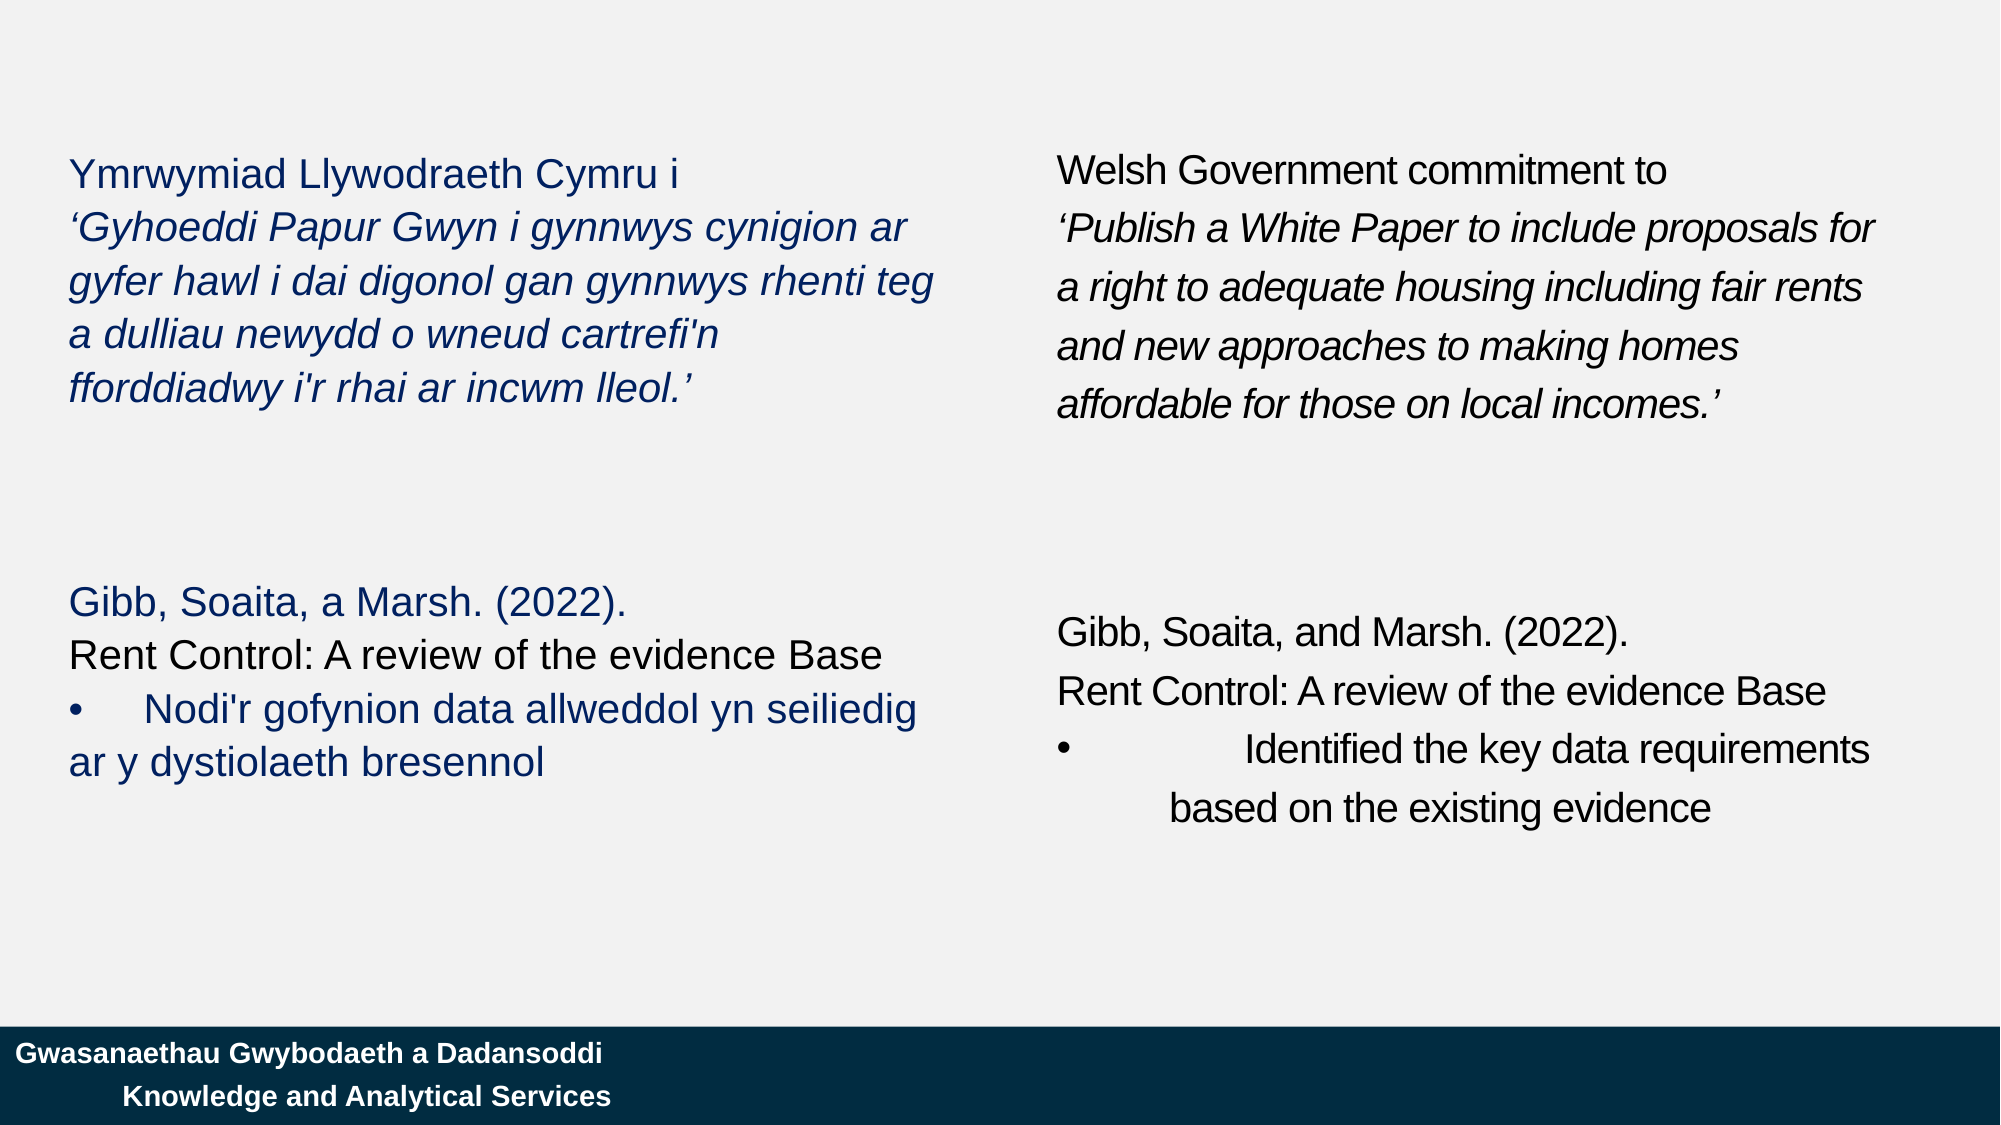

Welsh Government commitment to
‘Publish a White Paper to include proposals for a right to adequate housing including fair rents and new approaches to making homes affordable for those on local incomes.’
Gibb, Soaita, and Marsh. (2022).
Rent Control: A review of the evidence Base
	Identified the key data requirements based on the existing evidence
Ymrwymiad Llywodraeth Cymru i
‘Gyhoeddi Papur Gwyn i gynnwys cynigion ar gyfer hawl i dai digonol gan gynnwys rhenti teg a dulliau newydd o wneud cartrefi'n fforddiadwy i'r rhai ar incwm lleol.’
Gibb, Soaita, a Marsh. (2022).
Rent Control: A review of the evidence Base
•	Nodi'r gofynion data allweddol yn seiliedig ar y dystiolaeth bresennol
Gwasanaethau Gwybodaeth a Dadansoddi
Knowledge and Analytical Services